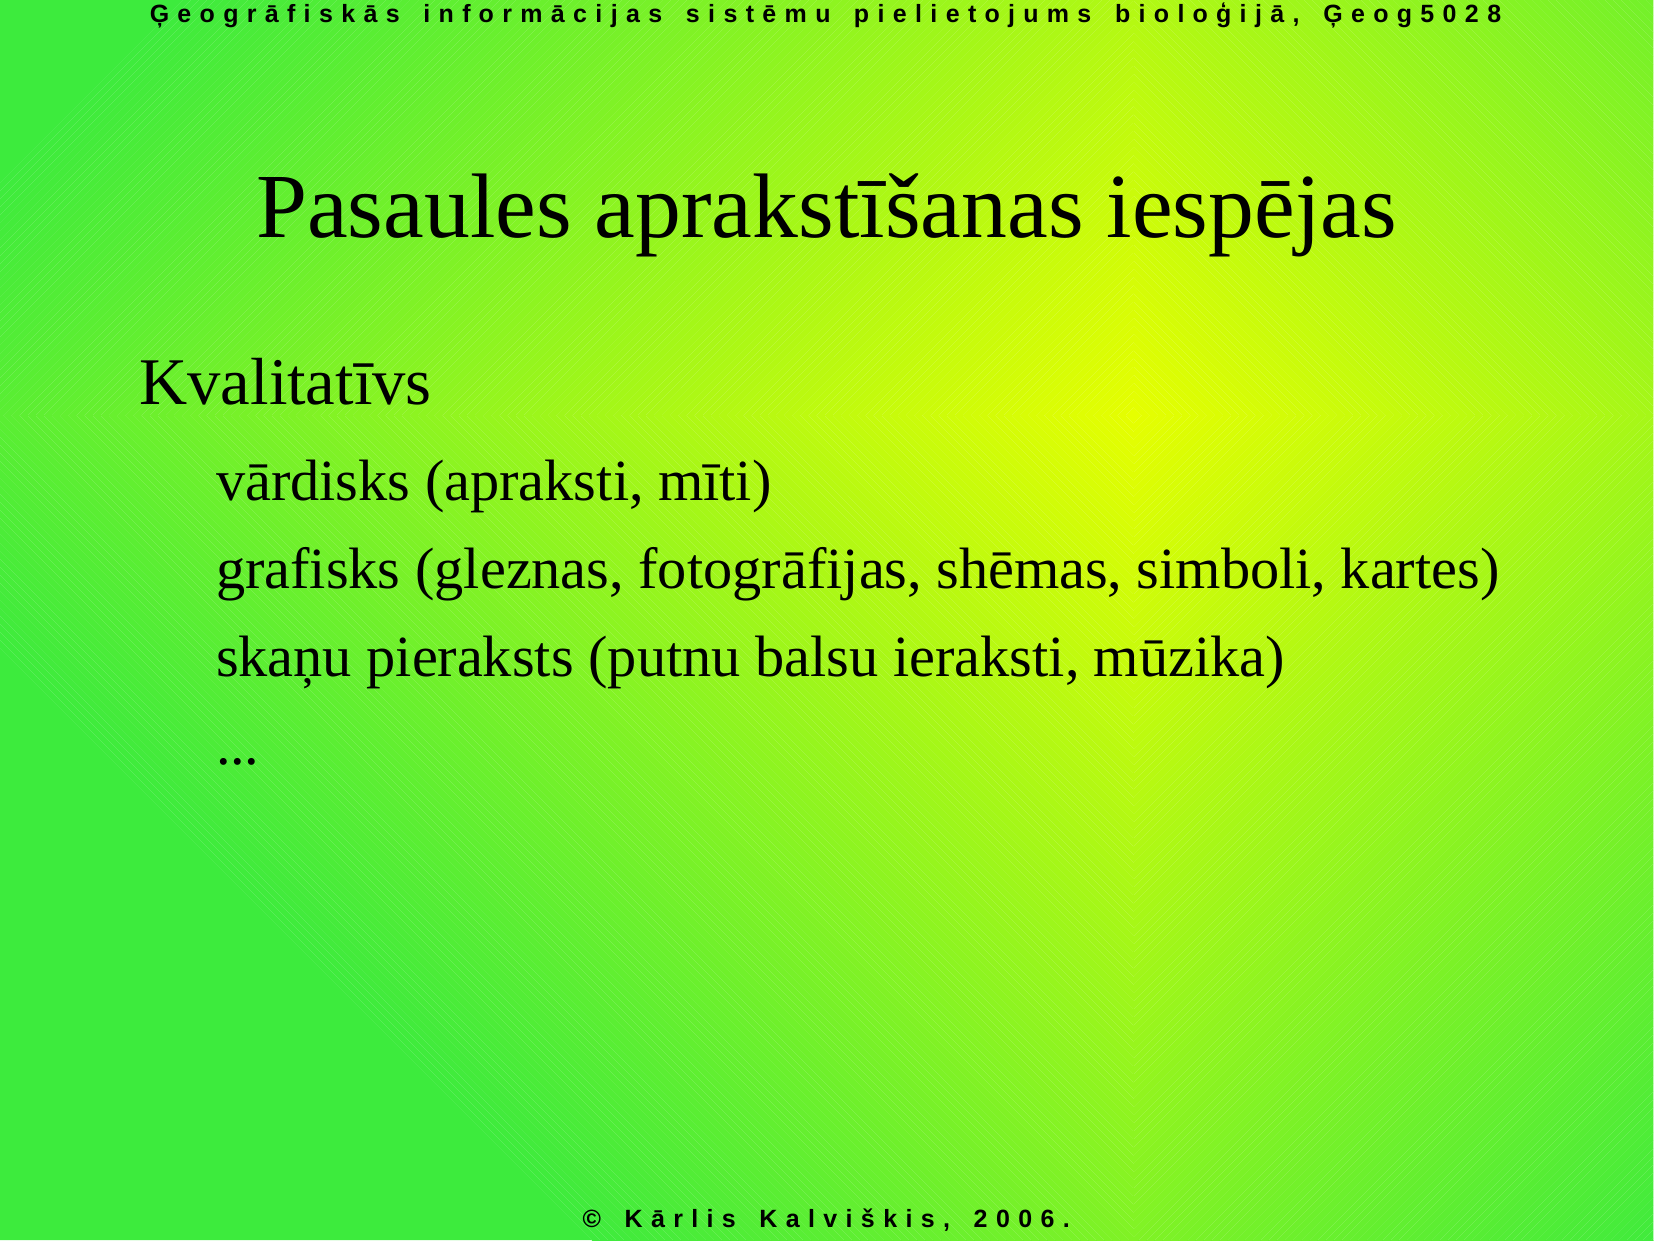

# Pasaules aprakstīšanas iespējas
Kvalitatīvs
vārdisks (apraksti, mīti)
grafisks (gleznas, fotogrāfijas, shēmas, simboli, kartes)
skaņu pieraksts (putnu balsu ieraksti, mūzika)
...